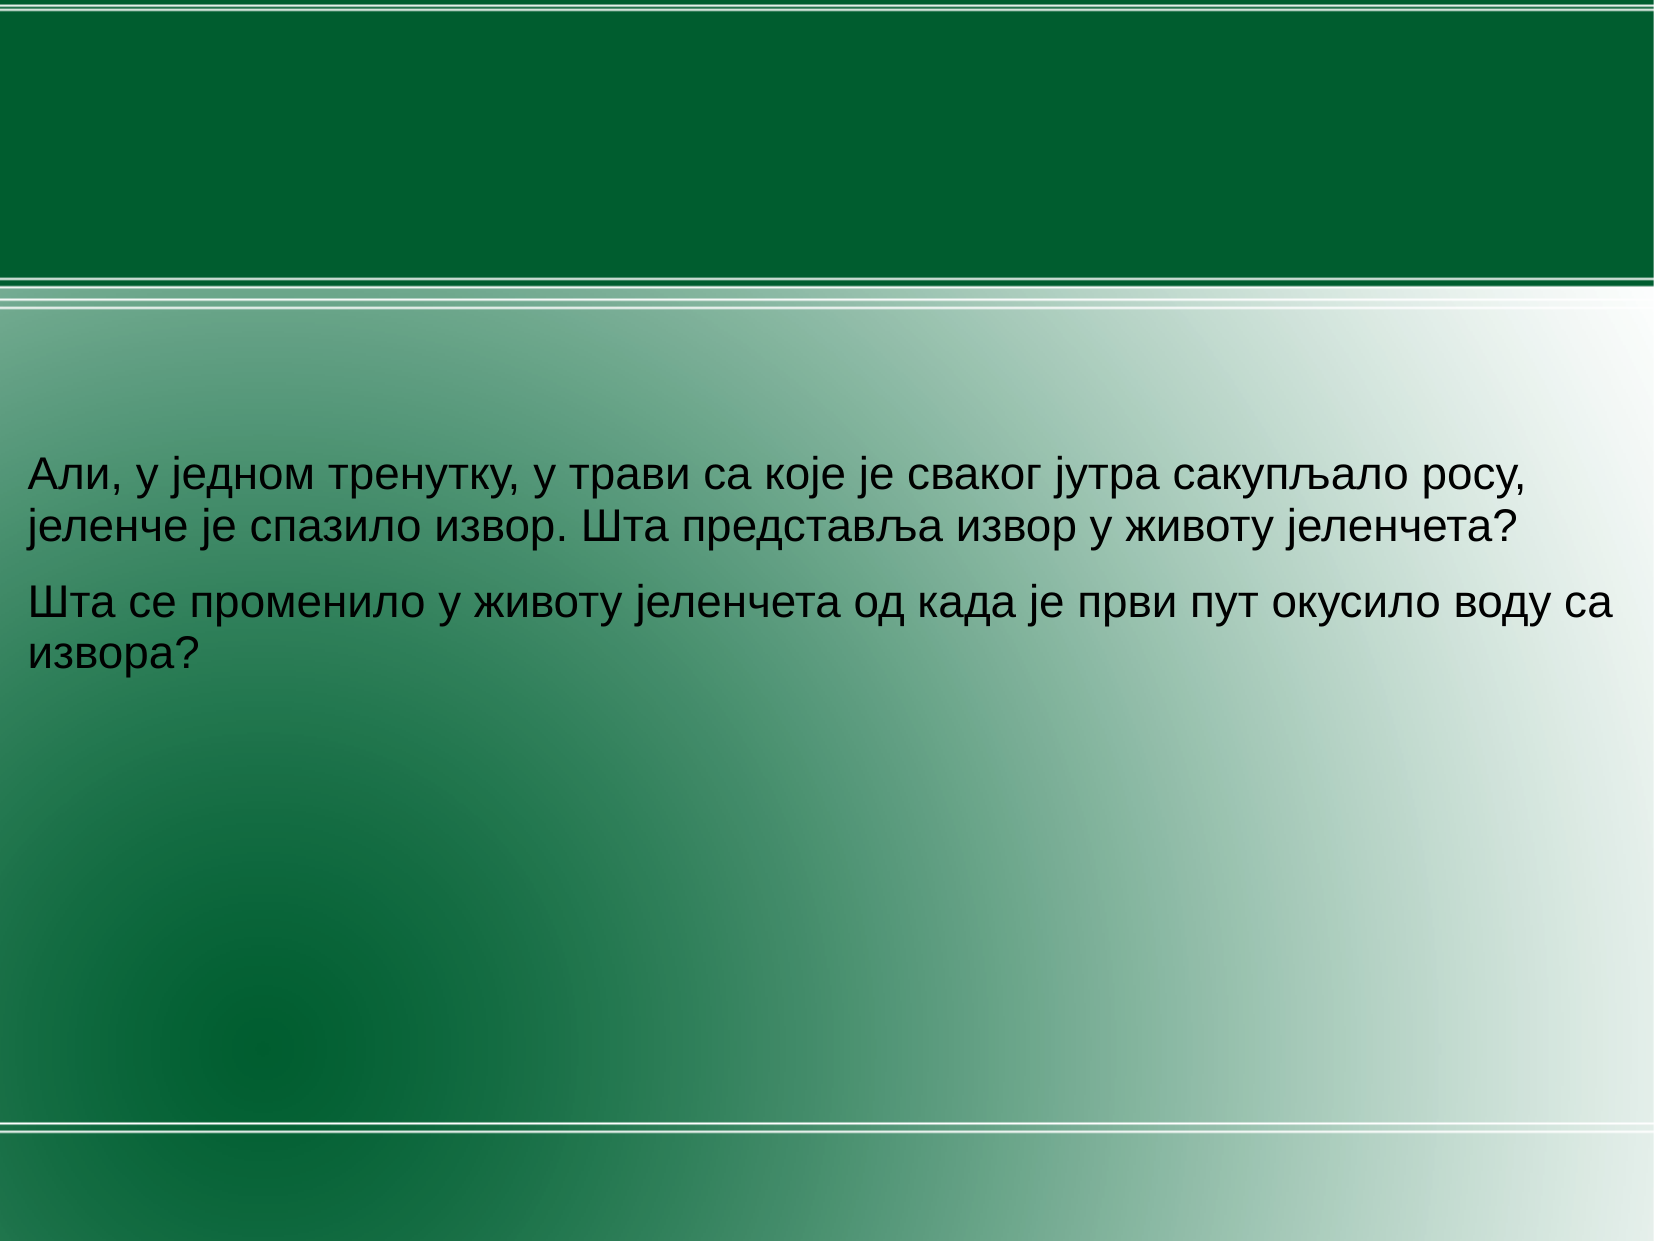

Али, у једном тренутку, у трави са које је сваког јутра сакупљало росу, јеленче је спазило извор. Шта представља извор у животу јеленчета?
Шта се променило у животу јеленчета од када је први пут окусило воду са извора?